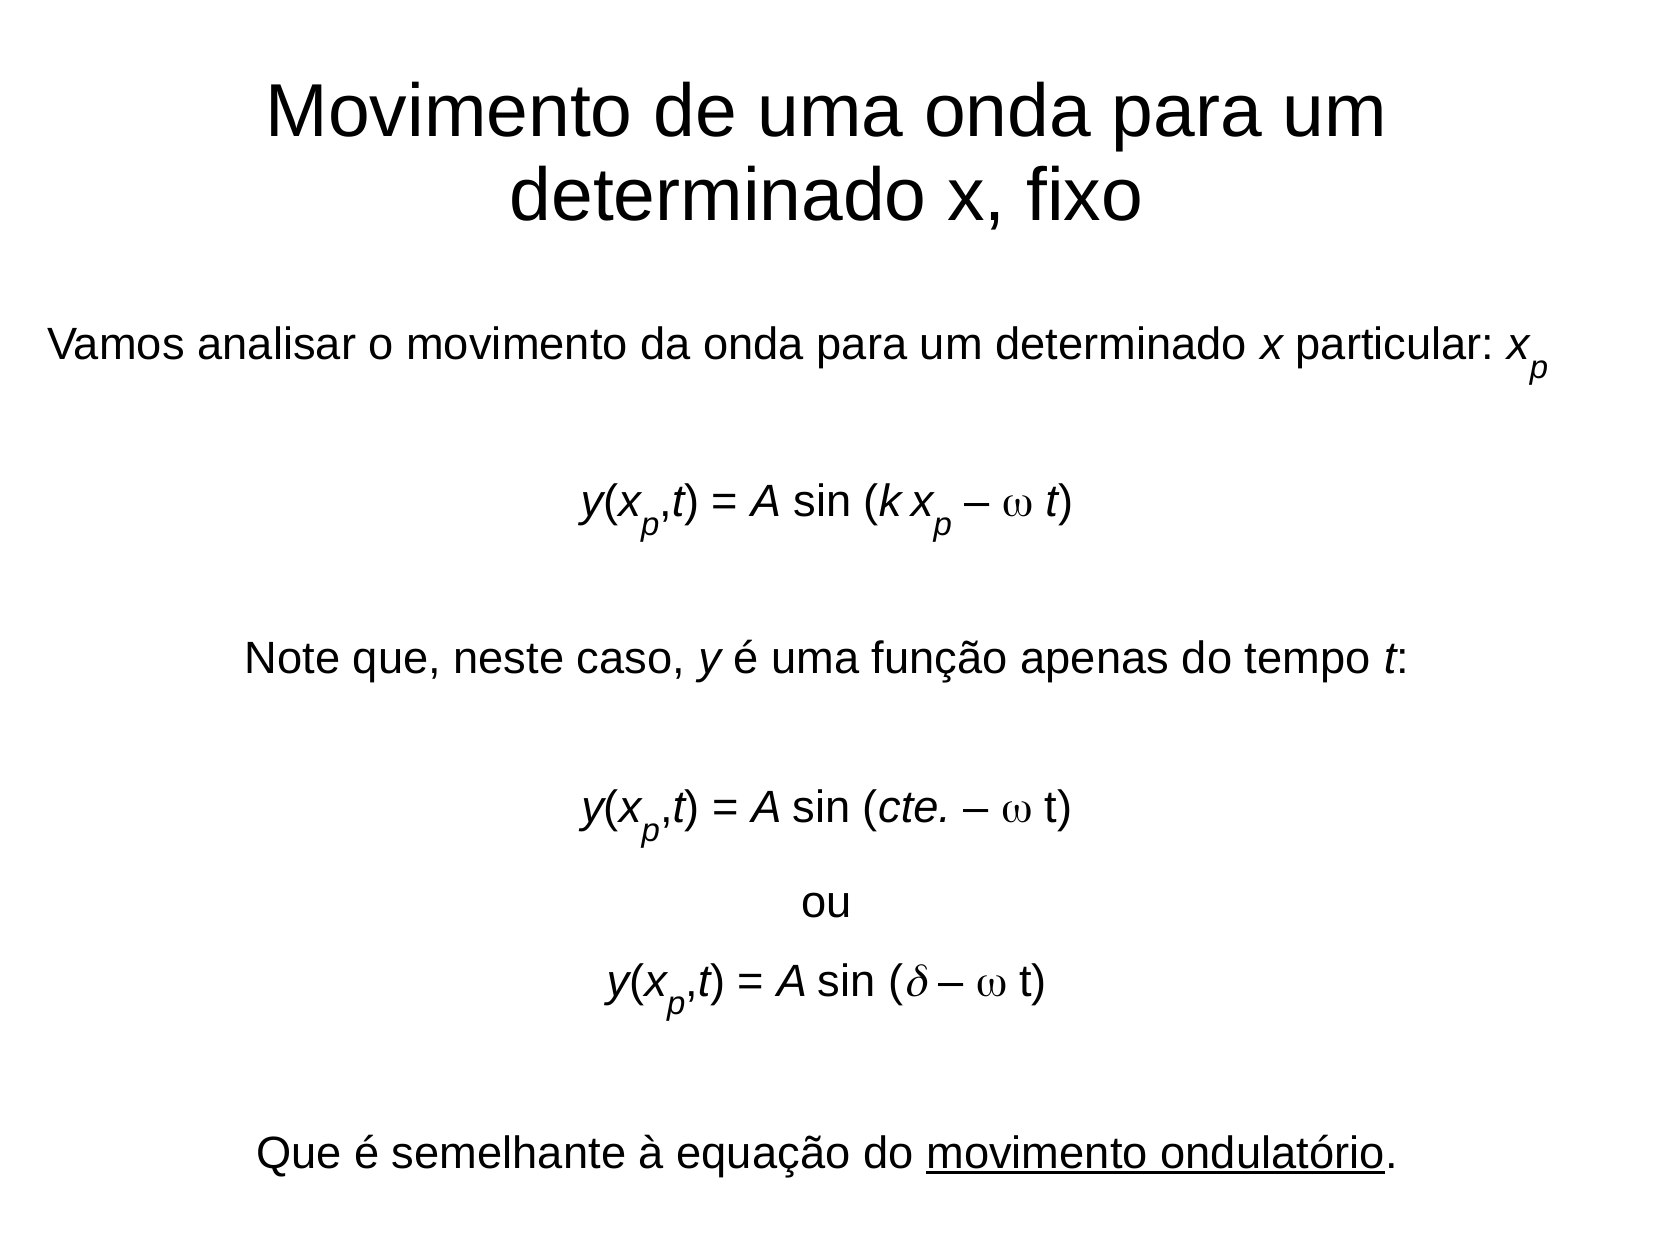

# Movimento de uma onda para um determinado x, fixo
Vamos analisar o movimento da onda para um determinado x particular: xp
y(xp,t) = A sin (k xp – w t)
Note que, neste caso, y é uma função apenas do tempo t:
y(xp,t) = A sin (cte. – w t)
ou
y(xp,t) = A sin (d – w t)
Que é semelhante à equação do movimento ondulatório.